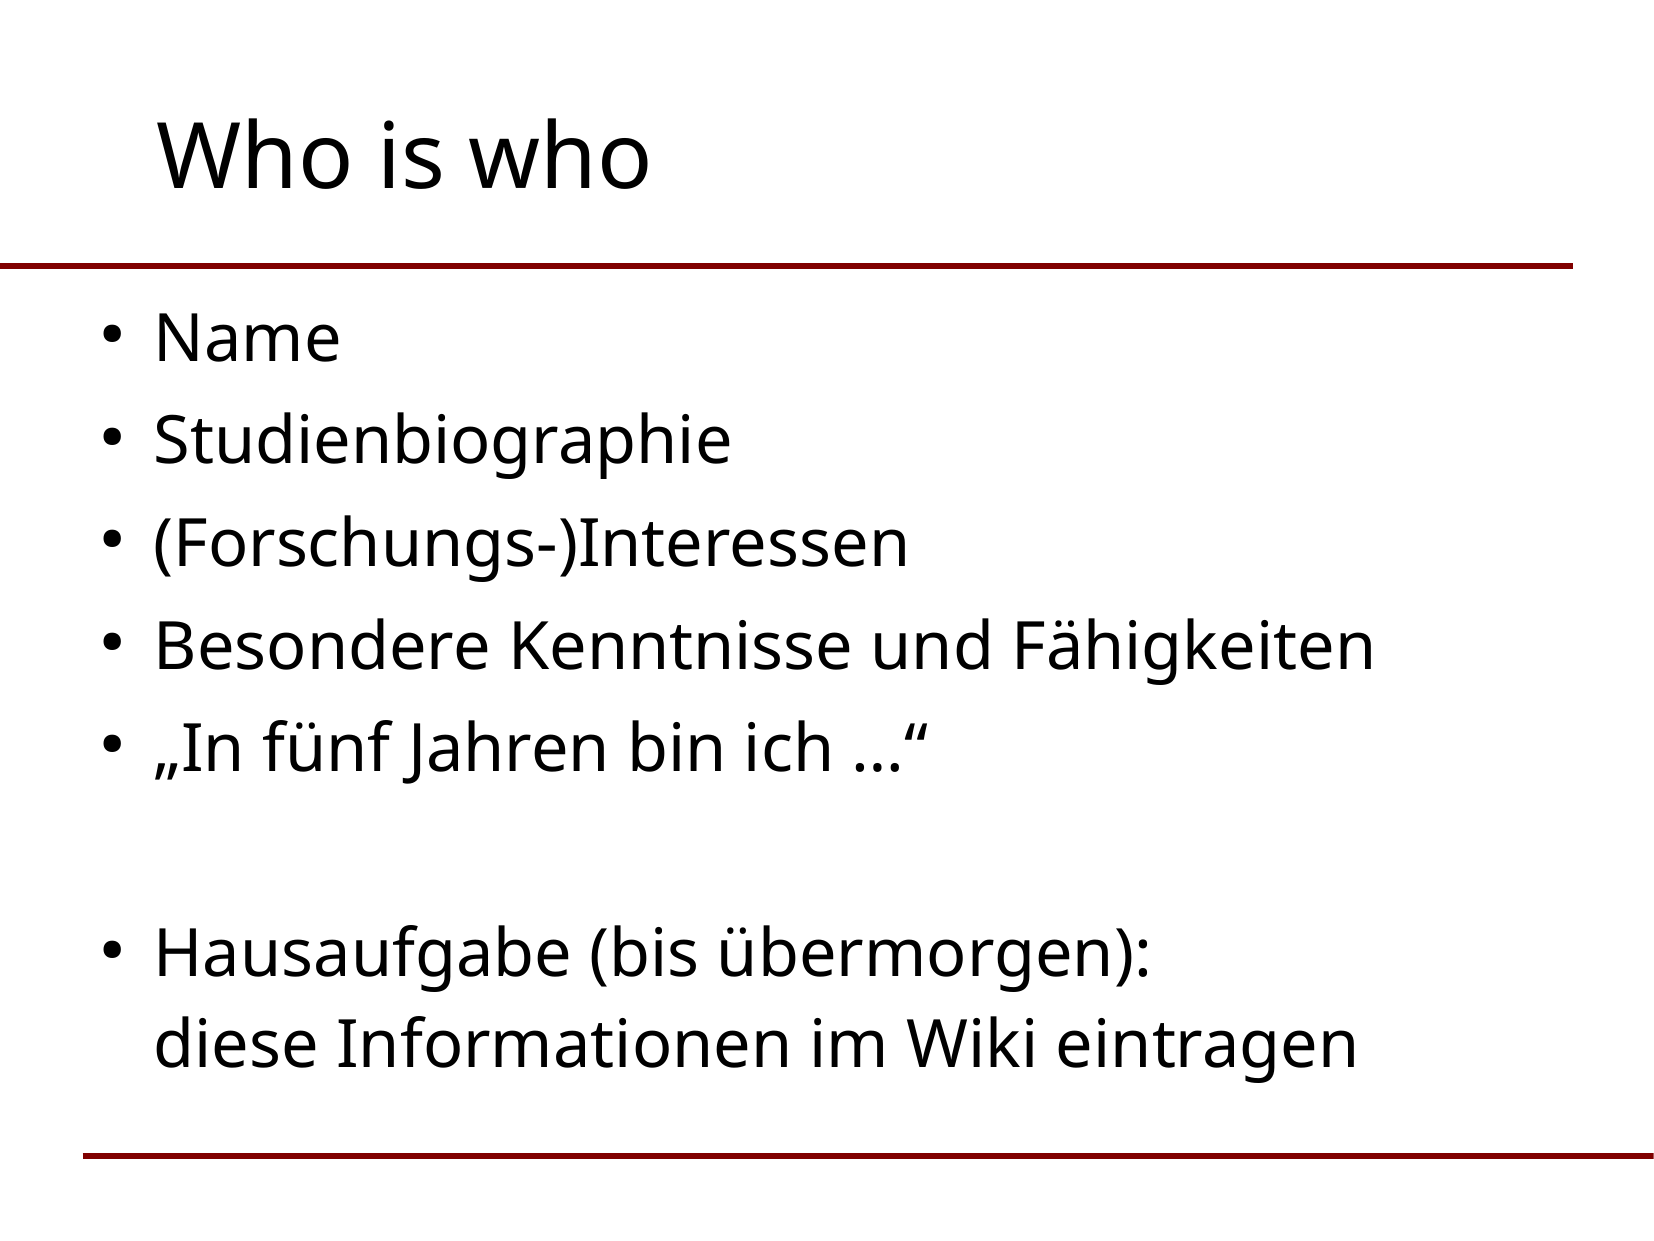

# Who is who
Name
Studienbiographie
(Forschungs-)Interessen
Besondere Kenntnisse und Fähigkeiten
„In fünf Jahren bin ich …“
Hausaufgabe (bis übermorgen):
diese Informationen im Wiki eintragen